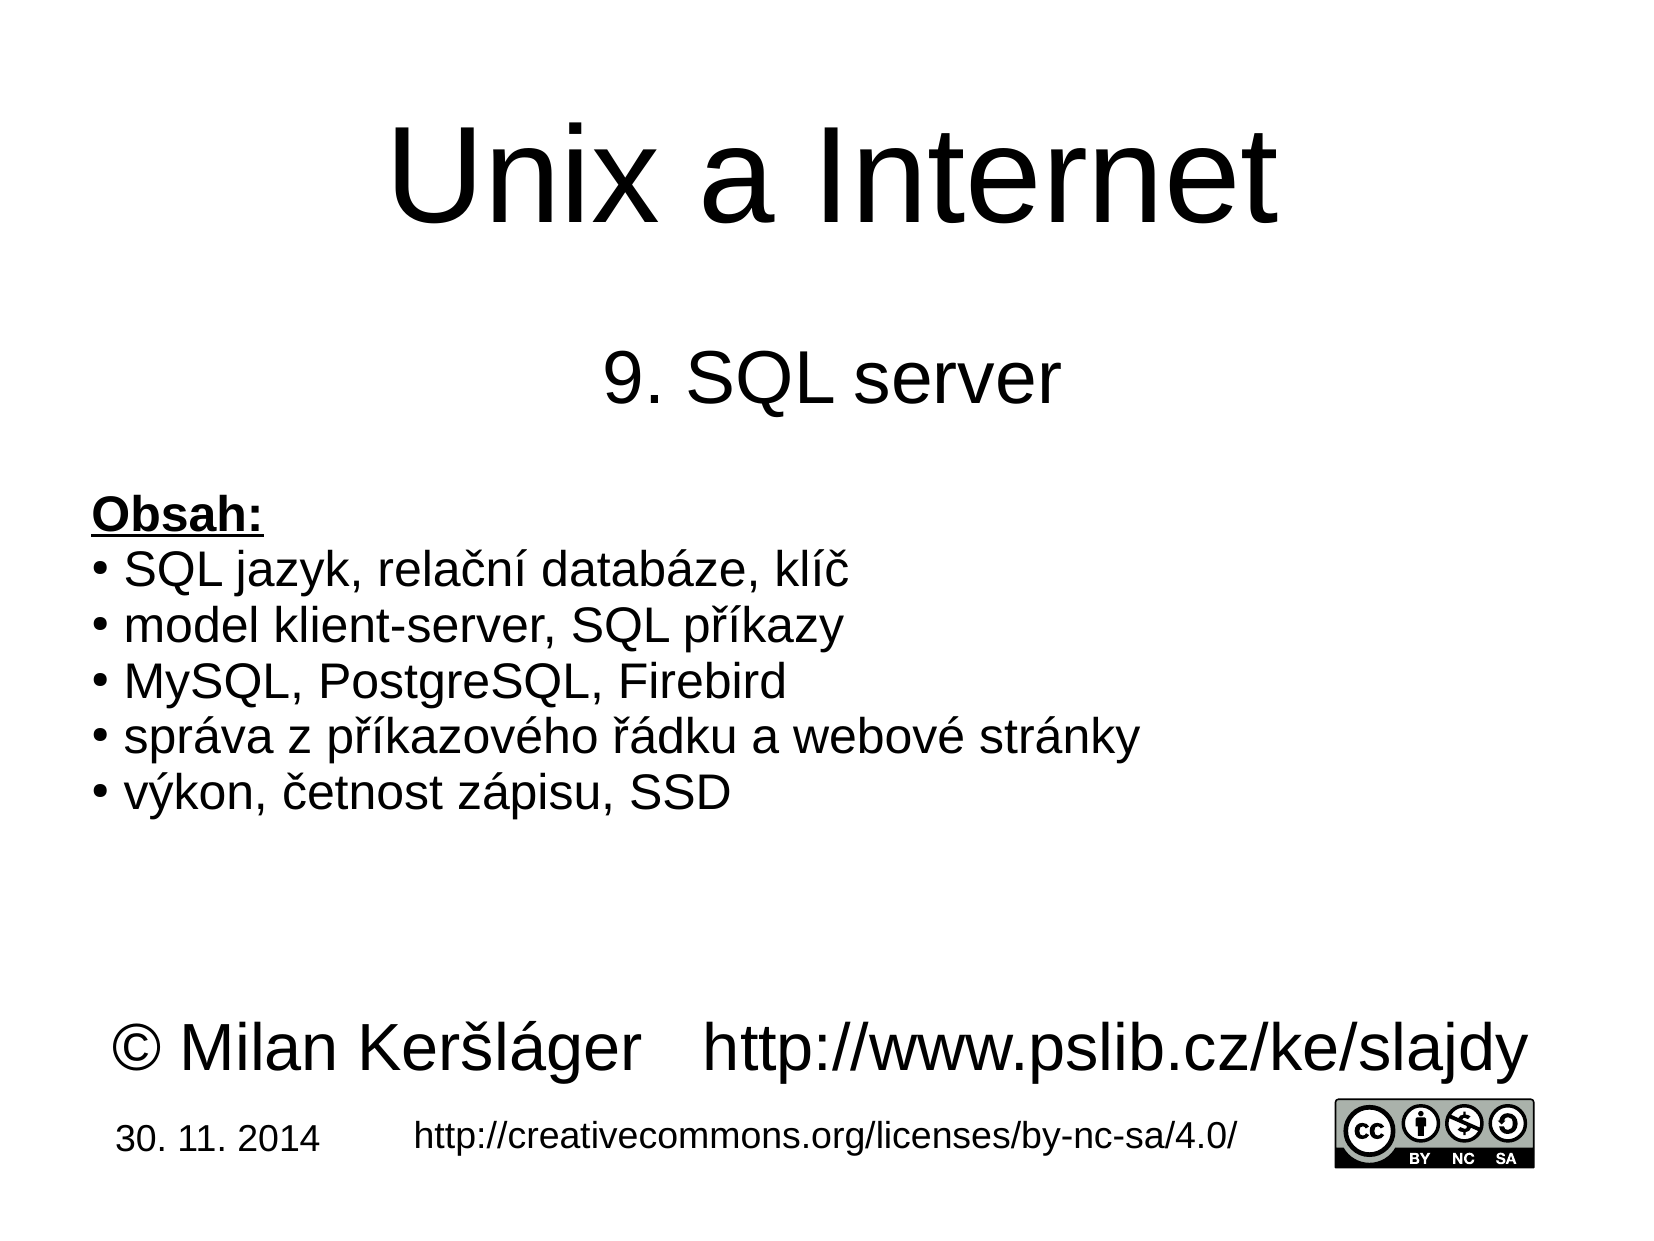

# Unix a Internet 9. SQL server
Obsah:
 SQL jazyk, relační databáze, klíč
 model klient-server, SQL příkazy
 MySQL, PostgreSQL, Firebird
 správa z příkazového řádku a webové stránky
 výkon, četnost zápisu, SSD
© Milan Keršláger	http://www.pslib.cz/ke/slajdy
http://creativecommons.org/licenses/by-nc-sa/4.0/
30. 11. 2014